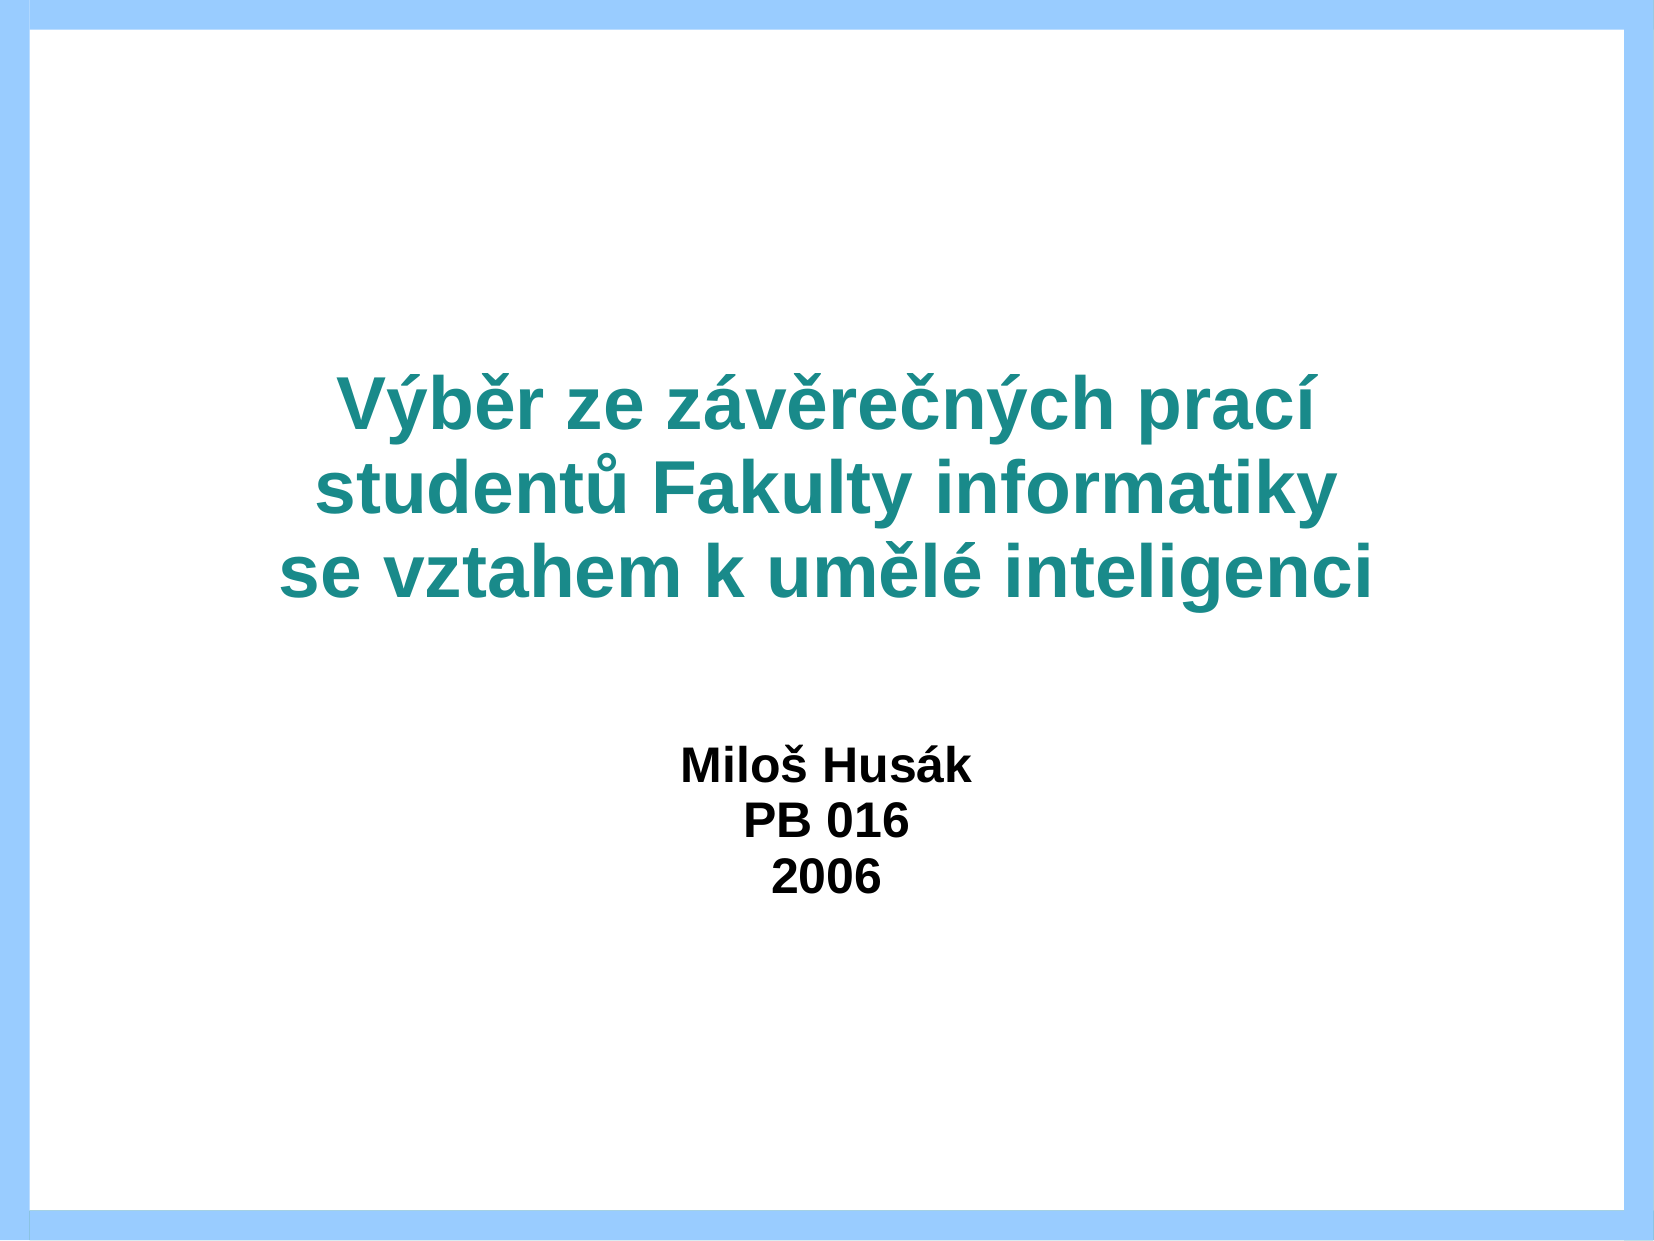

Výběr ze závěrečných prací studentů Fakulty informatiky se vztahem k umělé inteligenci
Miloš Husák
PB 016
2006